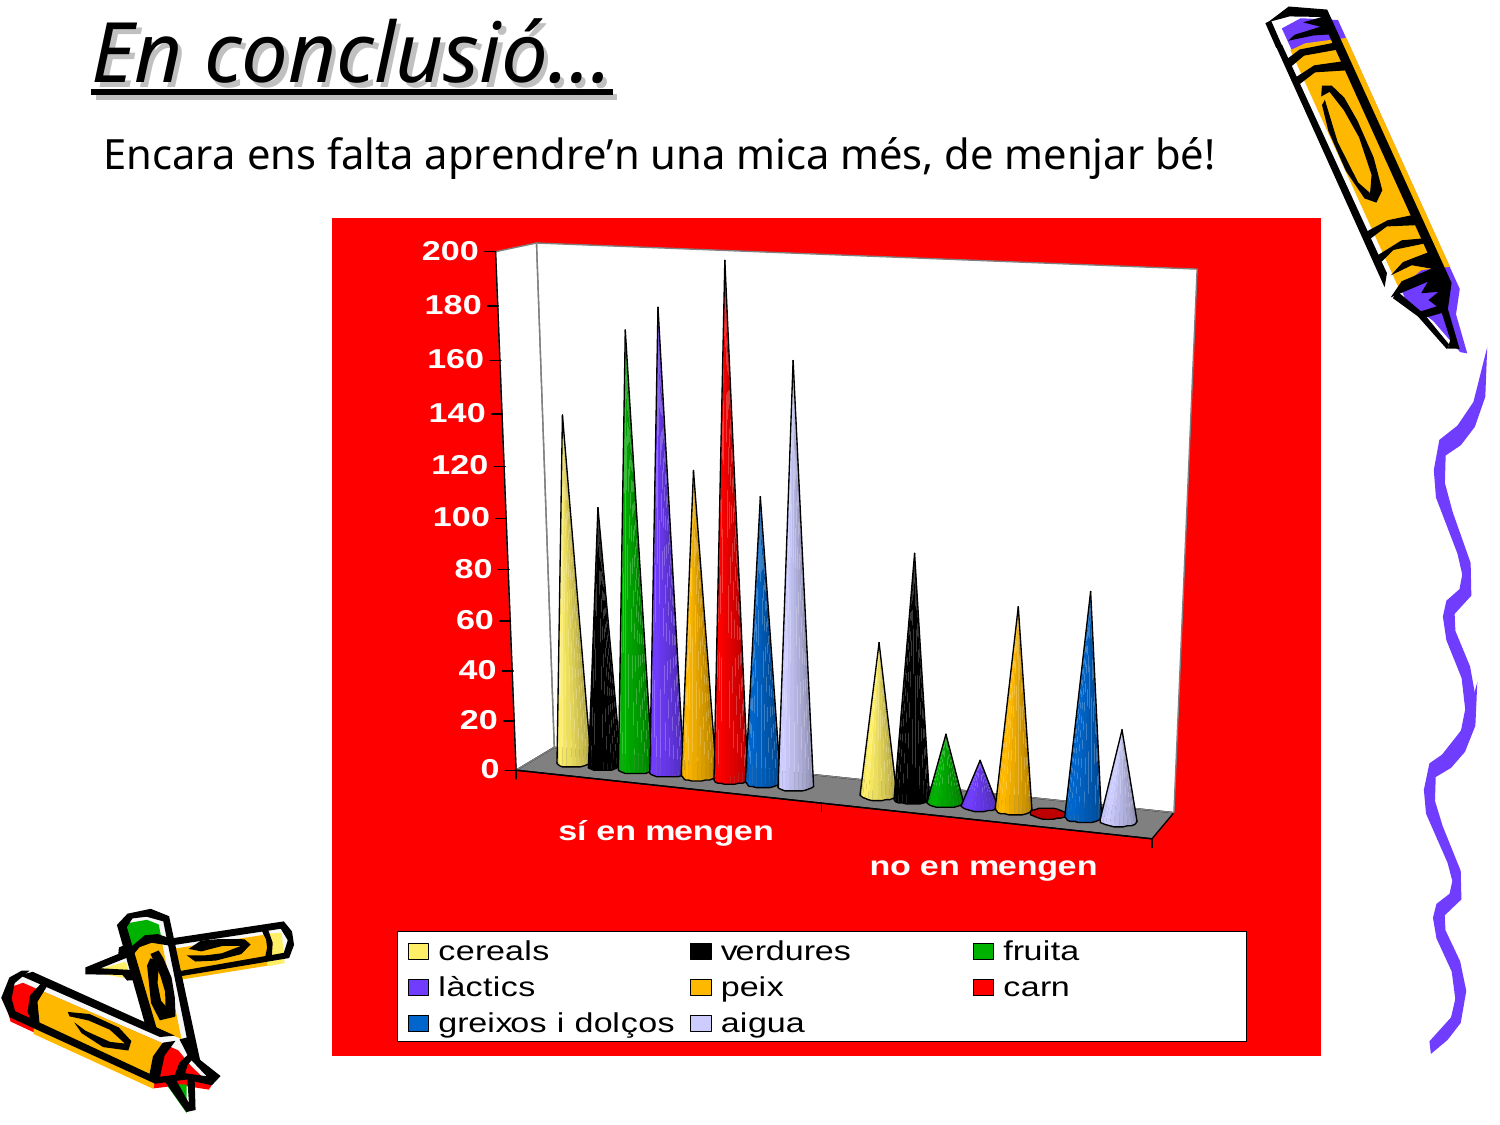

# En conclusió…
Encara ens falta aprendre’n una mica més, de menjar bé!